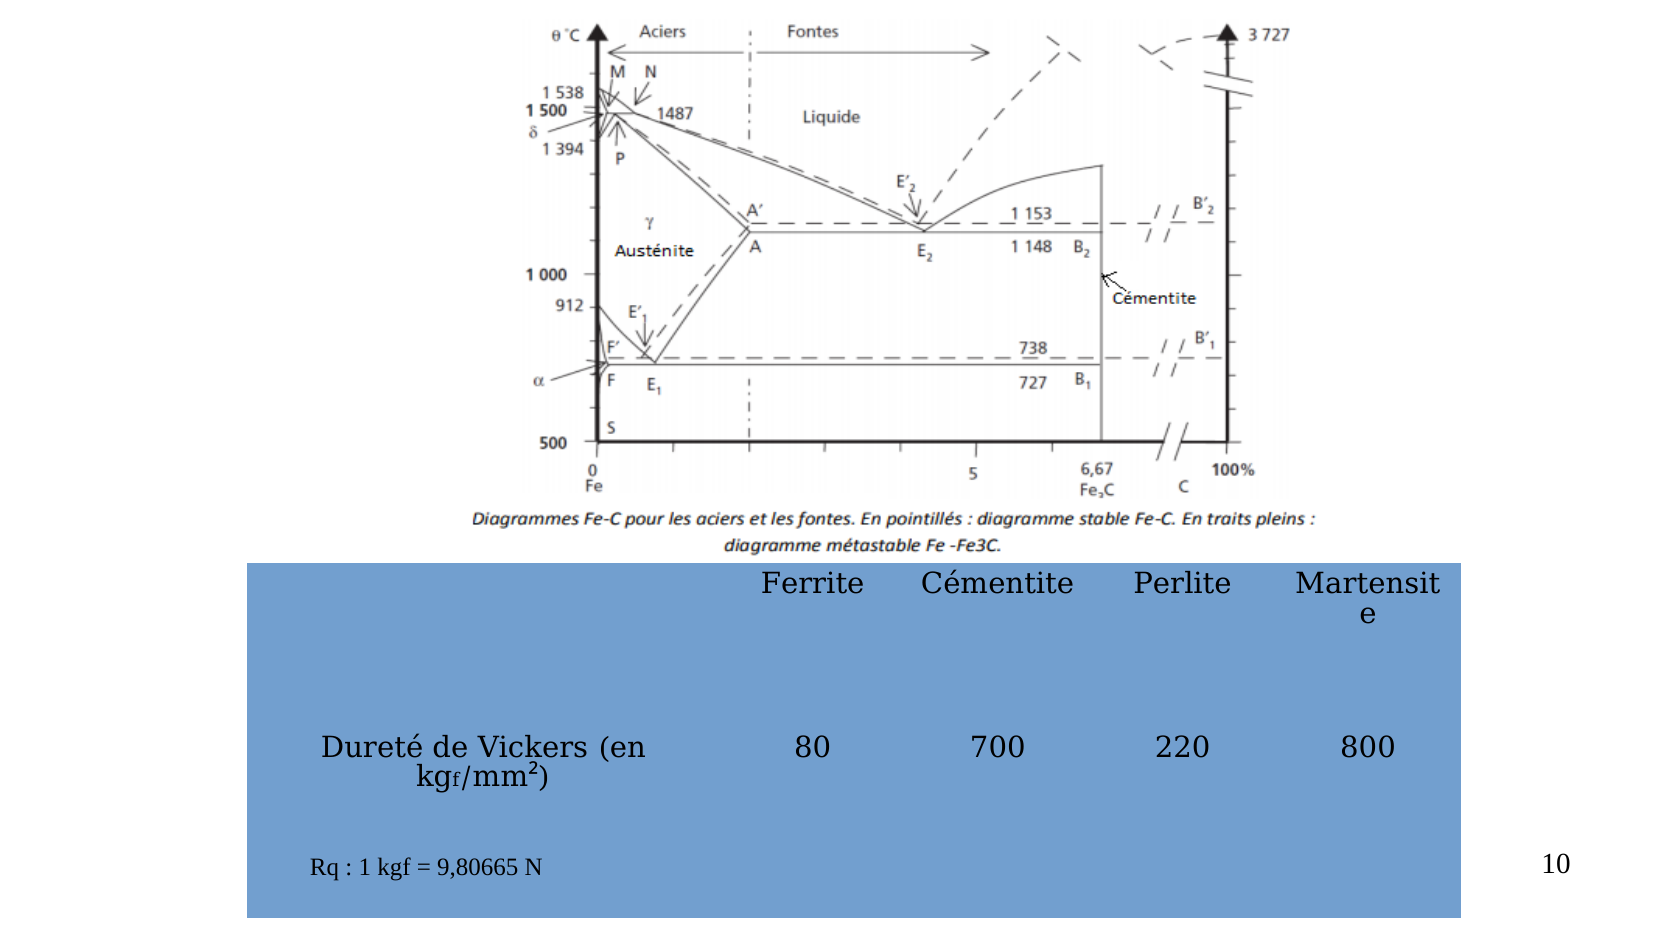

| | Ferrite | Cémentite | Perlite | Martensite |
| --- | --- | --- | --- | --- |
| Dureté de Vickers (en kgf/mm²) | 80 | 700 | 220 | 800 |
Rq : 1 kgf = 9,80665 N
10